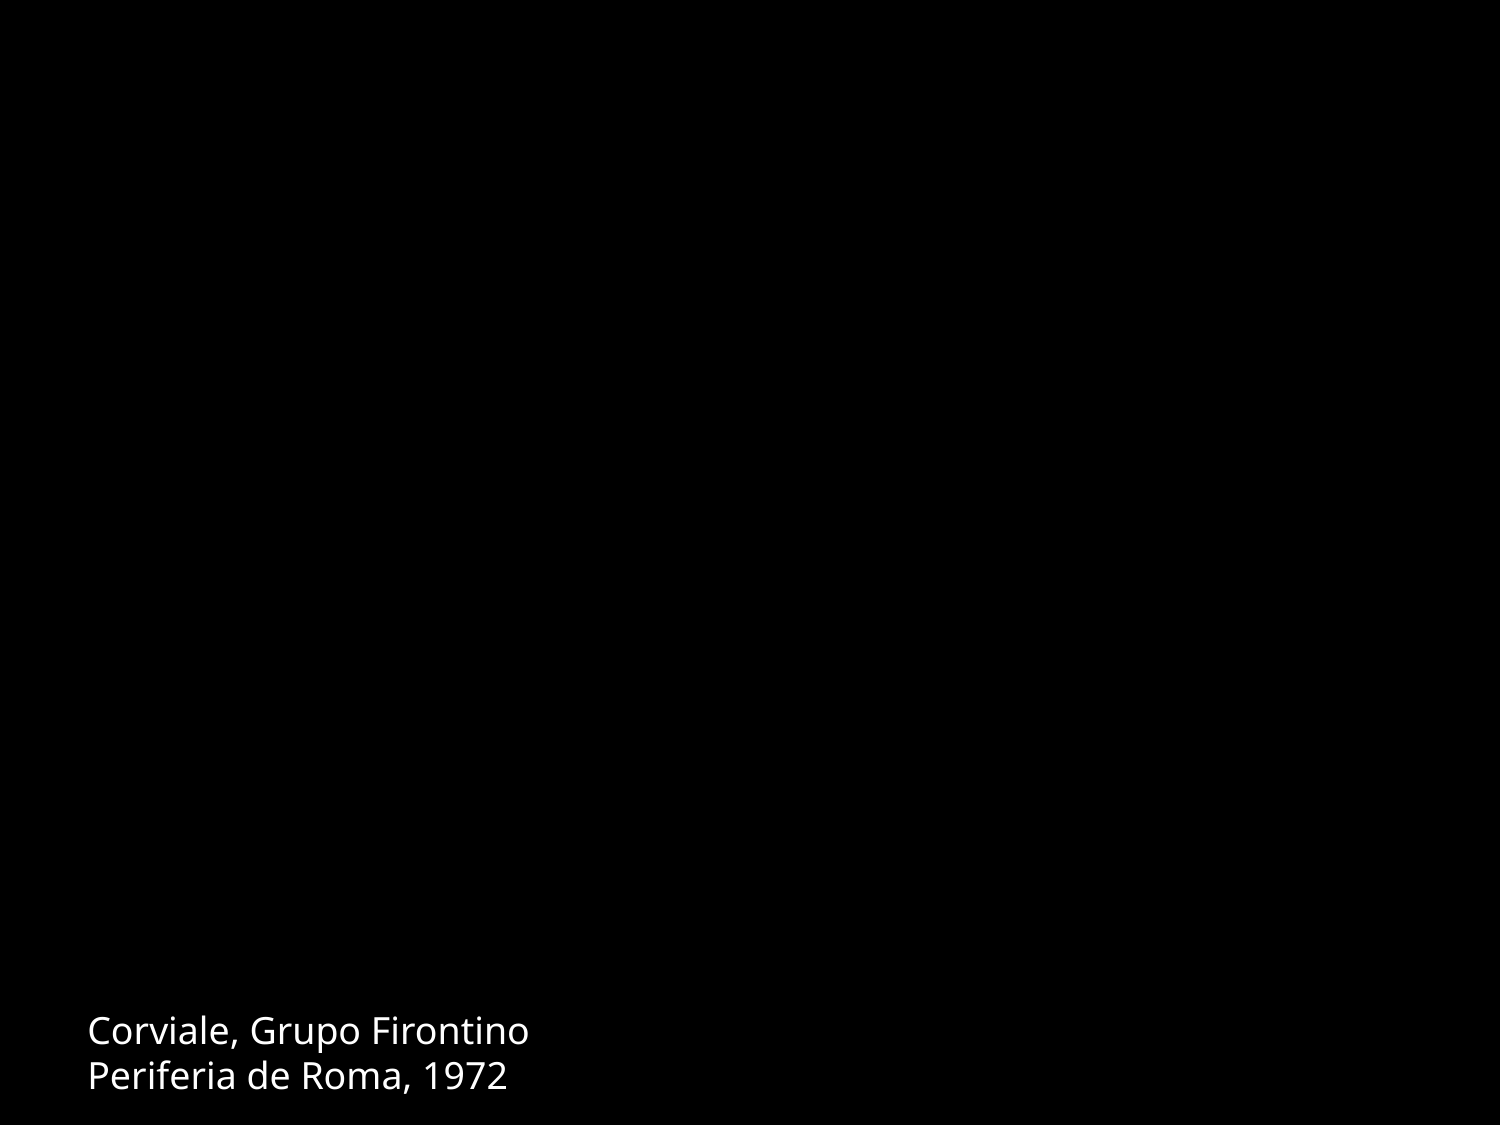

# Corviale, Grupo Firontino Periferia de Roma, 1972